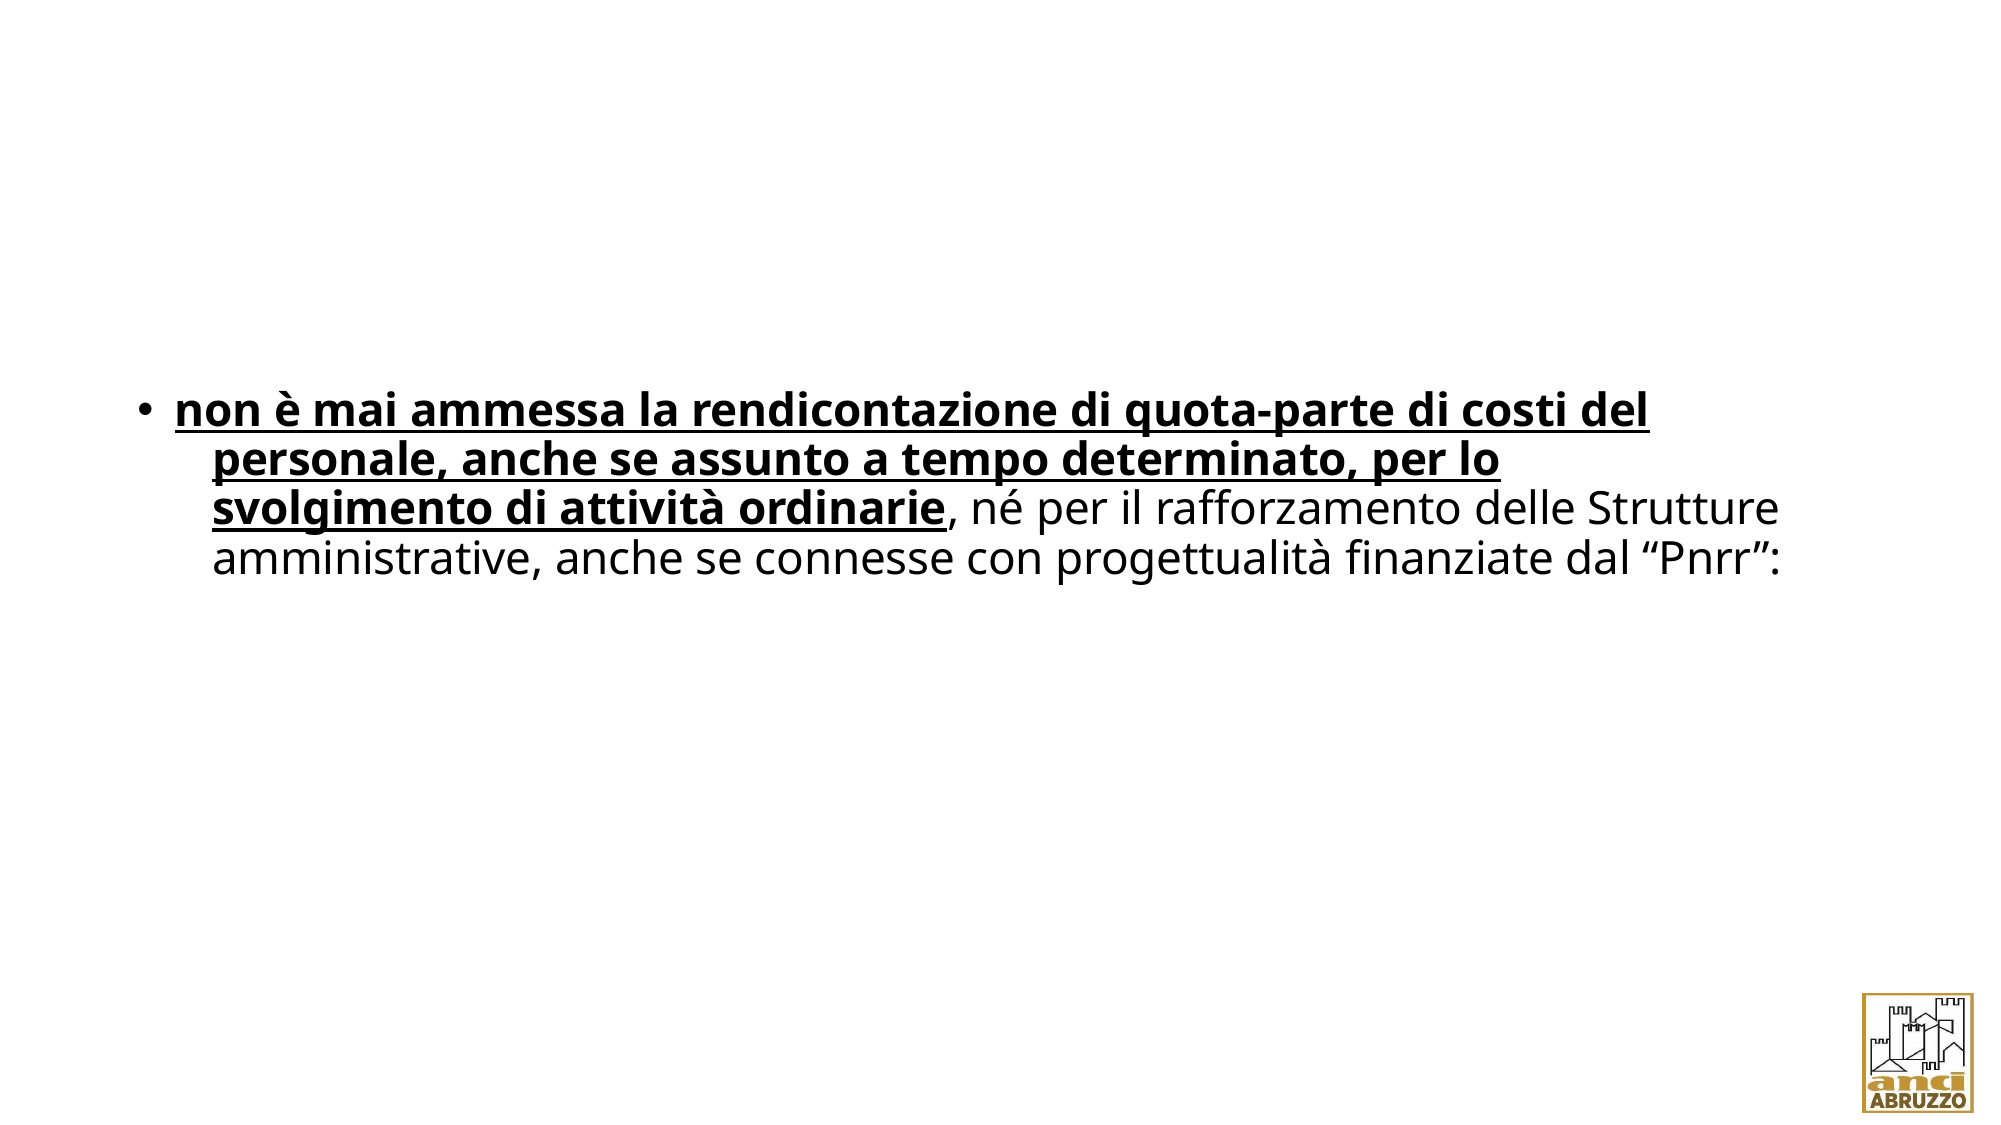

# non è mai ammessa la rendicontazione di quota-parte di costi del personale, anche se assunto a tempo determinato, per lo svolgimento di attività ordinarie, né per il rafforzamento delle Strutture amministrative, anche se connesse con progettualità finanziate dal “Pnrr”: